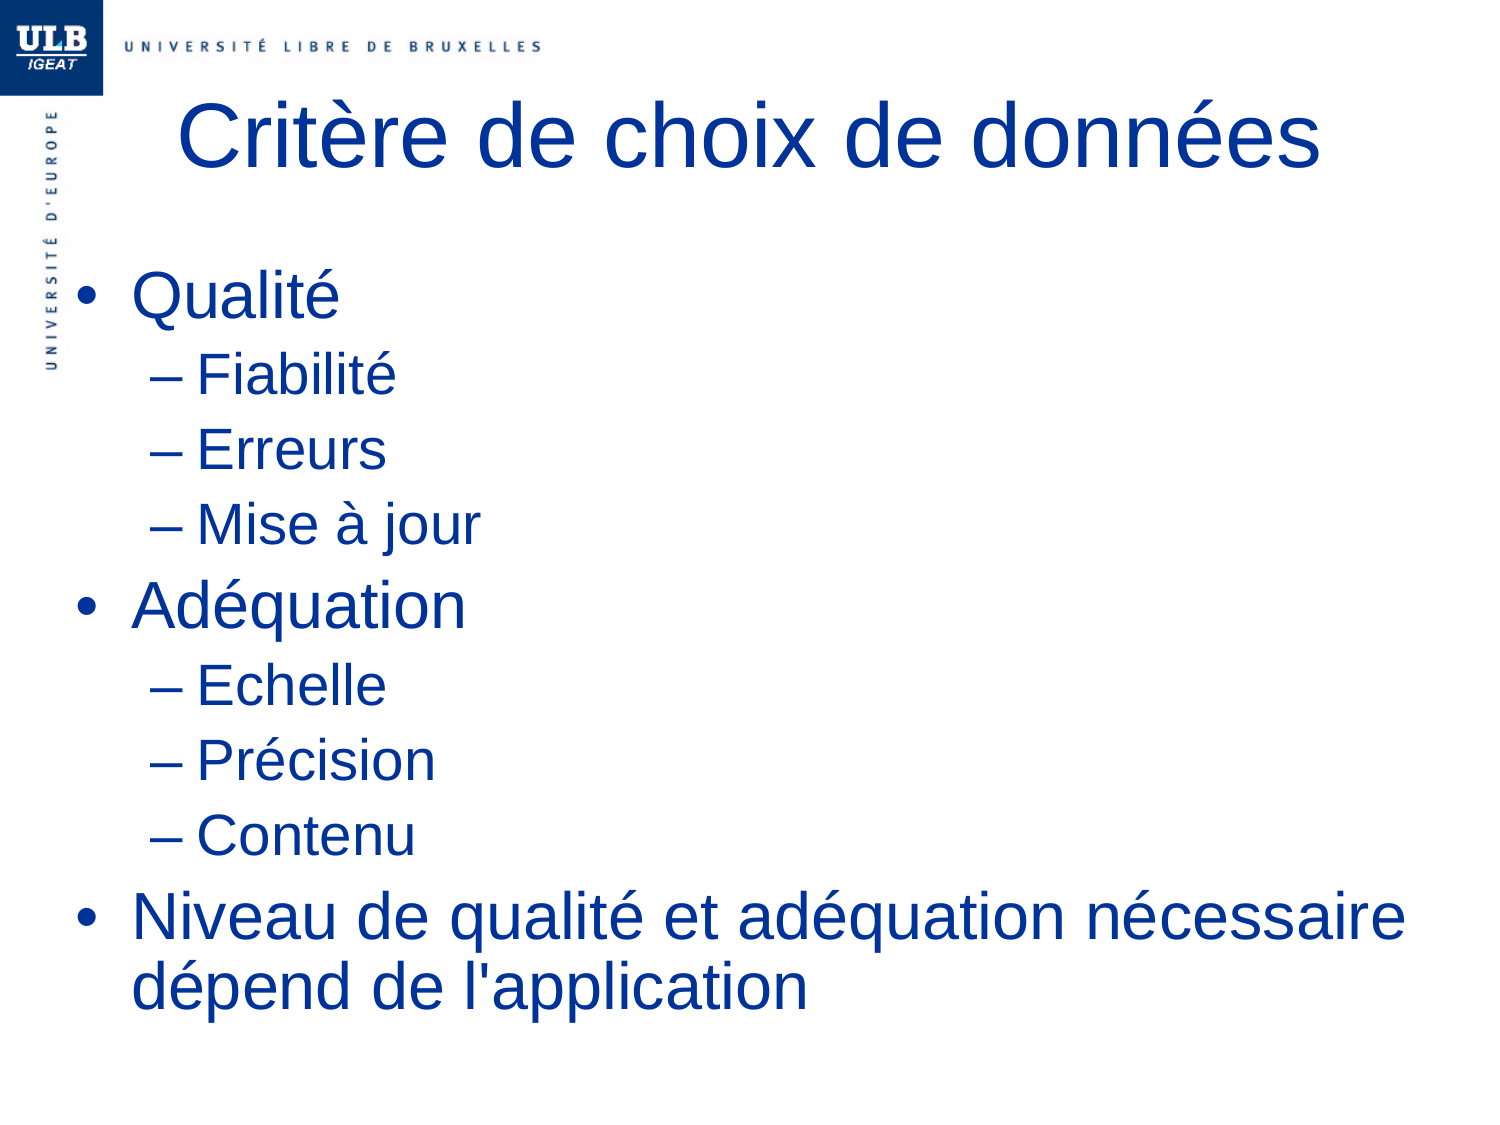

# Critère de choix de données
Qualité
Fiabilité
Erreurs
Mise à jour
Adéquation
Echelle
Précision
Contenu
Niveau de qualité et adéquation nécessaire dépend de l'application